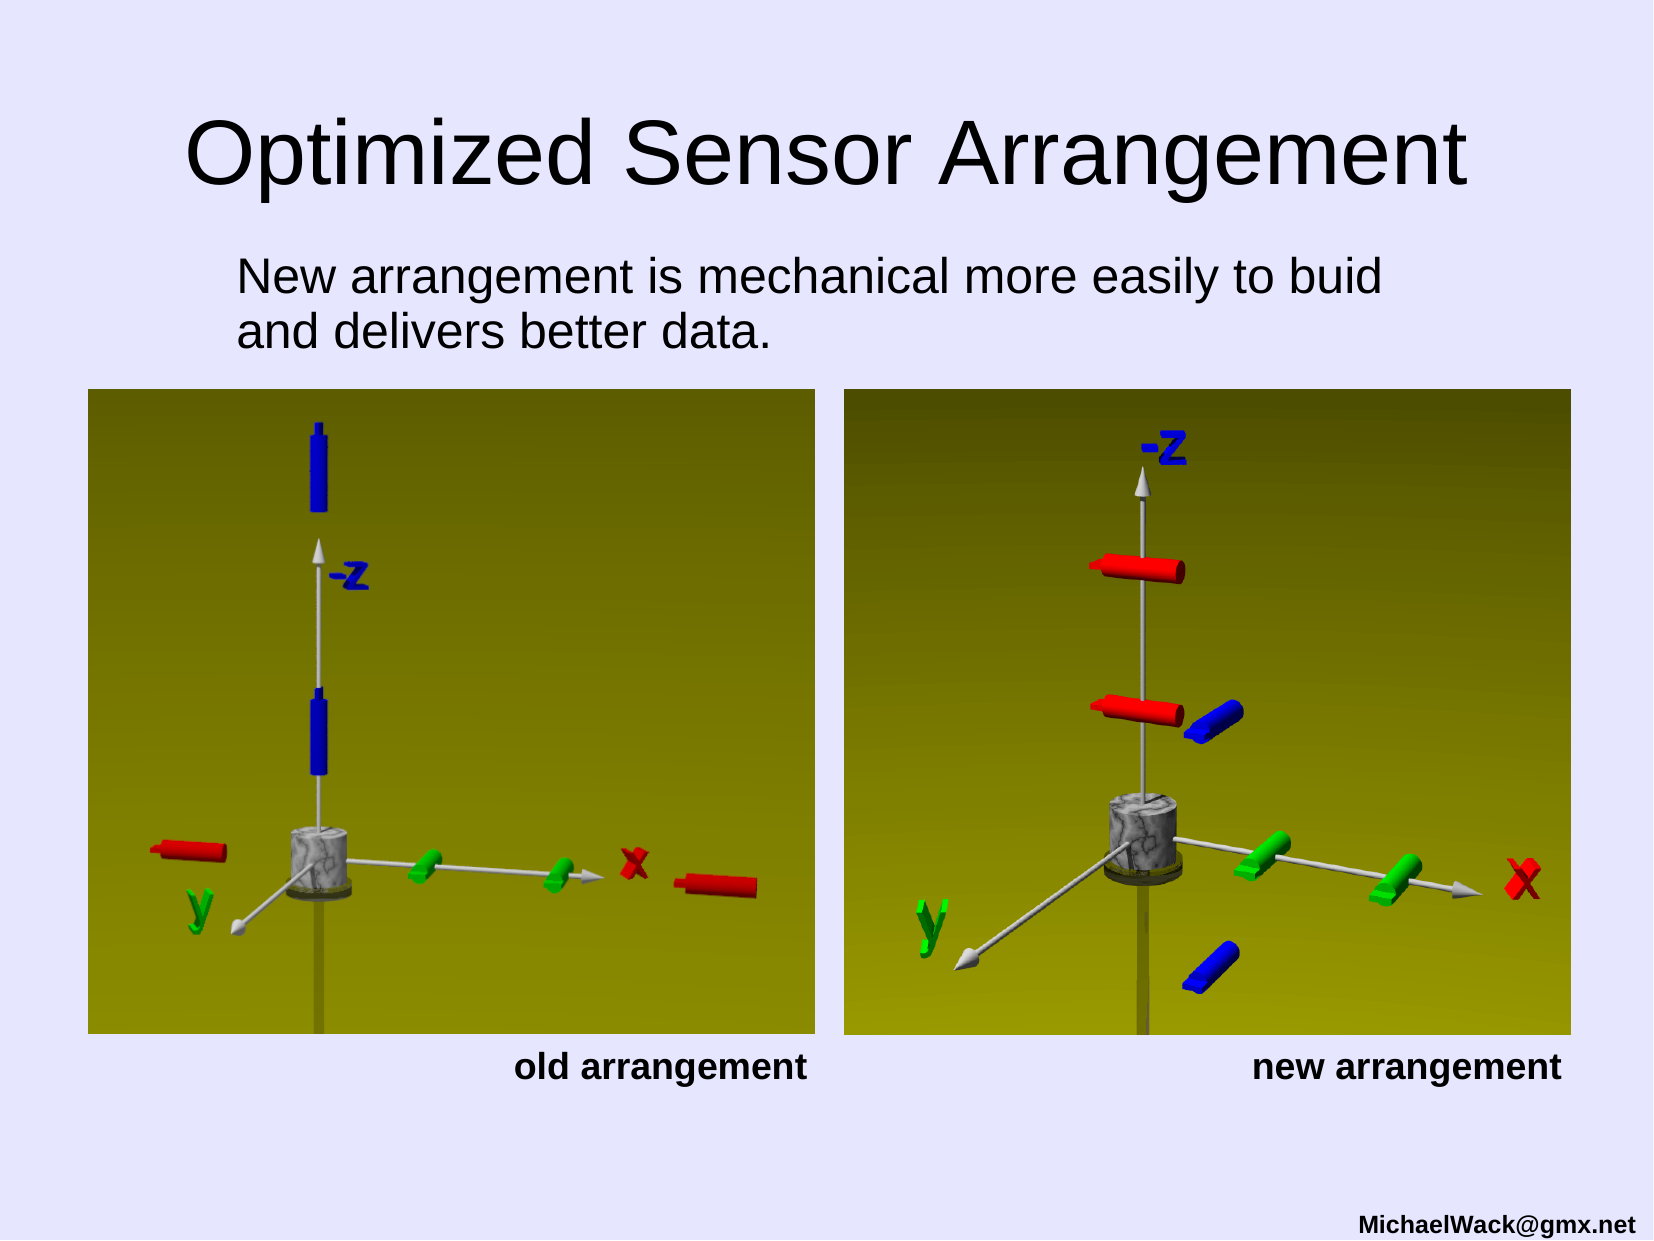

# Optimized Sensor Arrangement
New arrangement is mechanical more easily to buid and delivers better data.
old arrangement
new arrangement